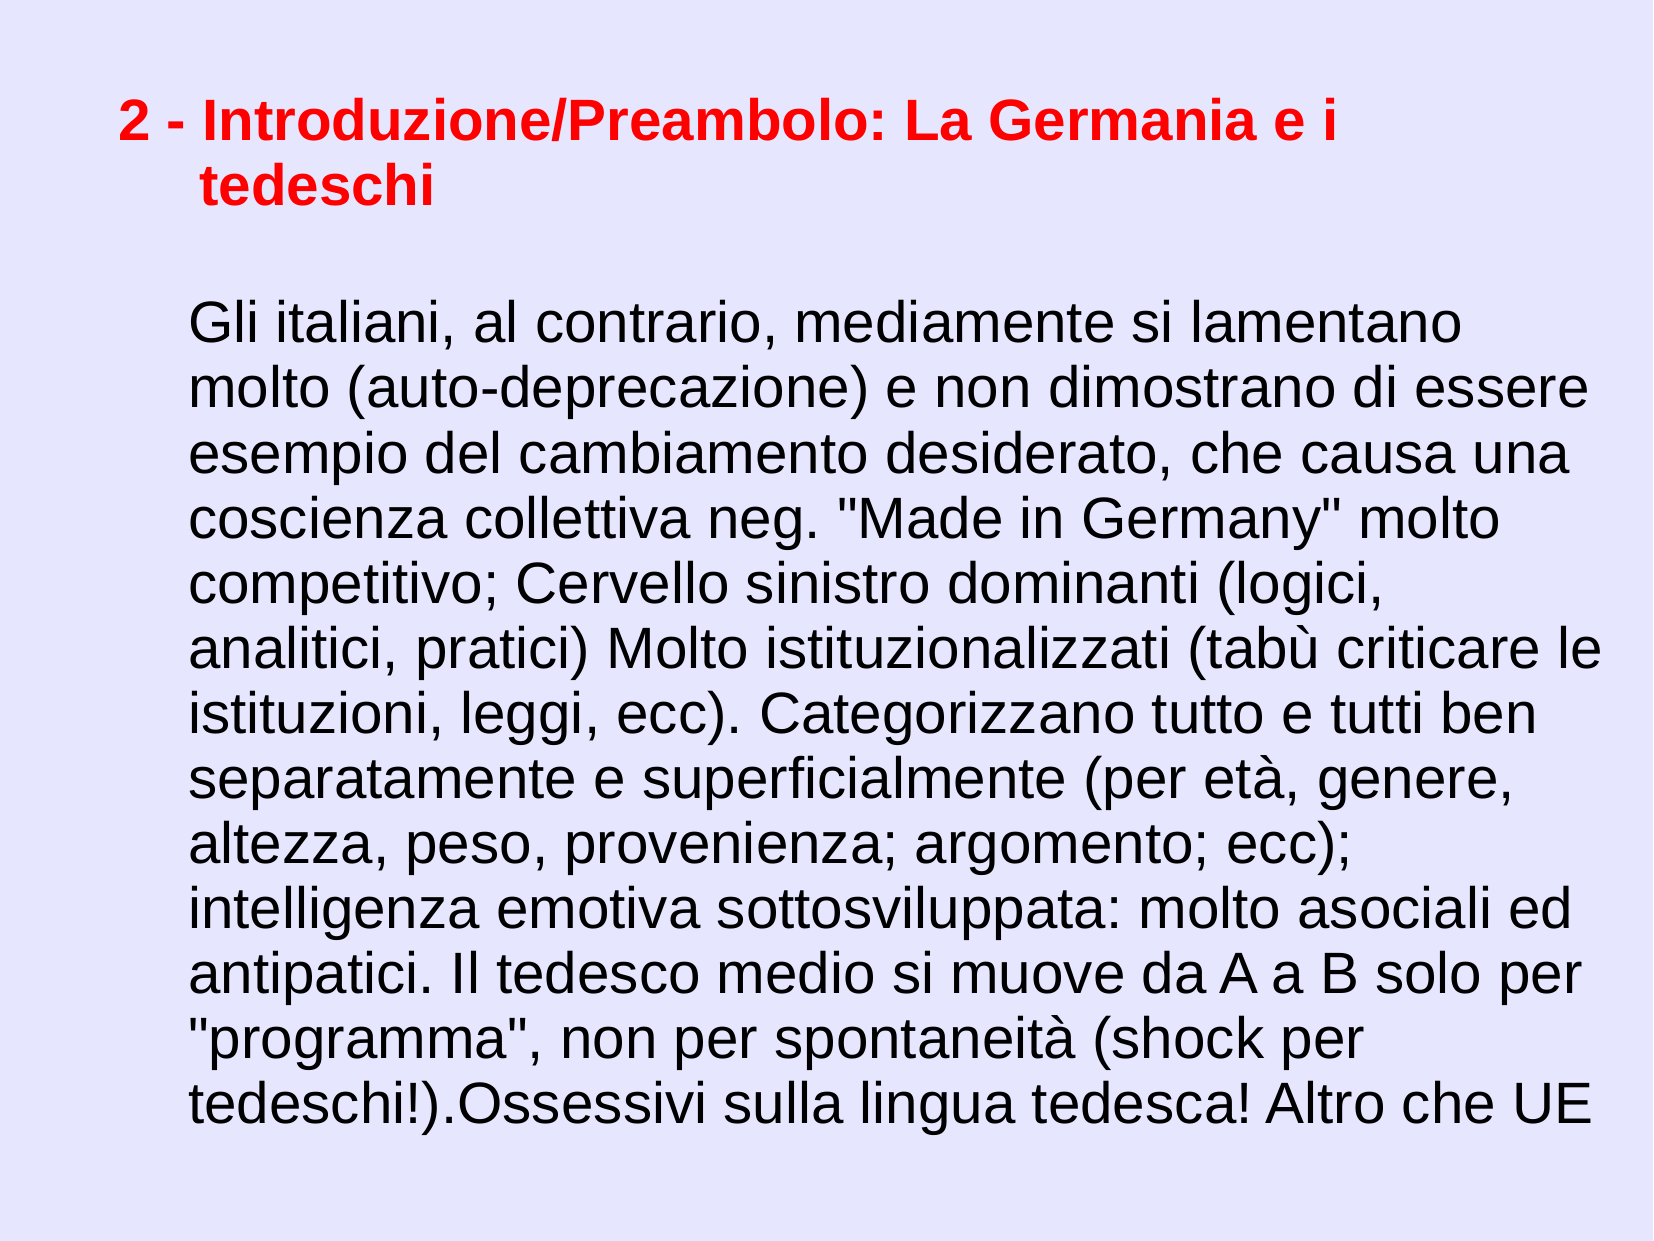

# 2 - Introduzione/Preambolo: La Germania e i tedeschi
Gli italiani, al contrario, mediamente si lamentano molto (auto-deprecazione) e non dimostrano di essere esempio del cambiamento desiderato, che causa una coscienza collettiva neg. "Made in Germany" molto competitivo; Cervello sinistro dominanti (logici, analitici, pratici) Molto istituzionalizzati (tabù criticare le istituzioni, leggi, ecc). Categorizzano tutto e tutti ben separatamente e superficialmente (per età, genere, altezza, peso, provenienza; argomento; ecc); intelligenza emotiva sottosviluppata: molto asociali ed antipatici. Il tedesco medio si muove da A a B solo per "programma", non per spontaneità (shock per tedeschi!).Ossessivi sulla lingua tedesca! Altro che UE